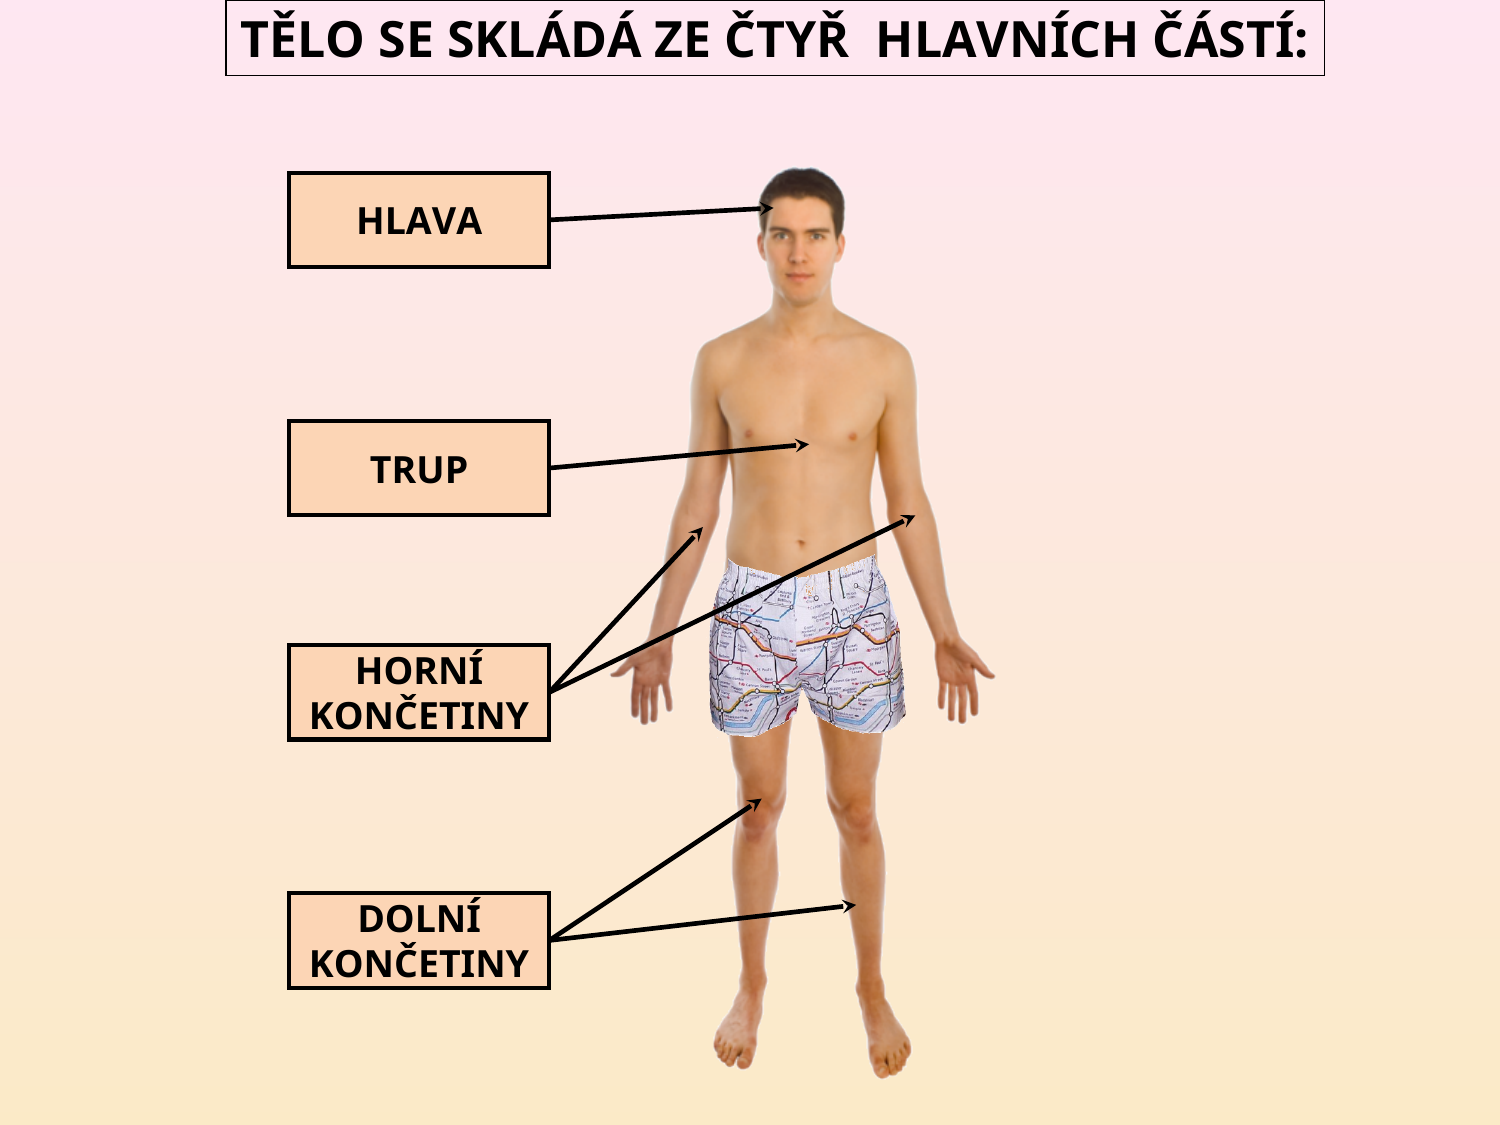

TĚLO SE SKLÁDÁ ZE ČTYŘ HLAVNÍCH ČÁSTÍ:
HLAVA
TRUP
HORNÍ KONČETINY
DOLNÍ KONČETINY